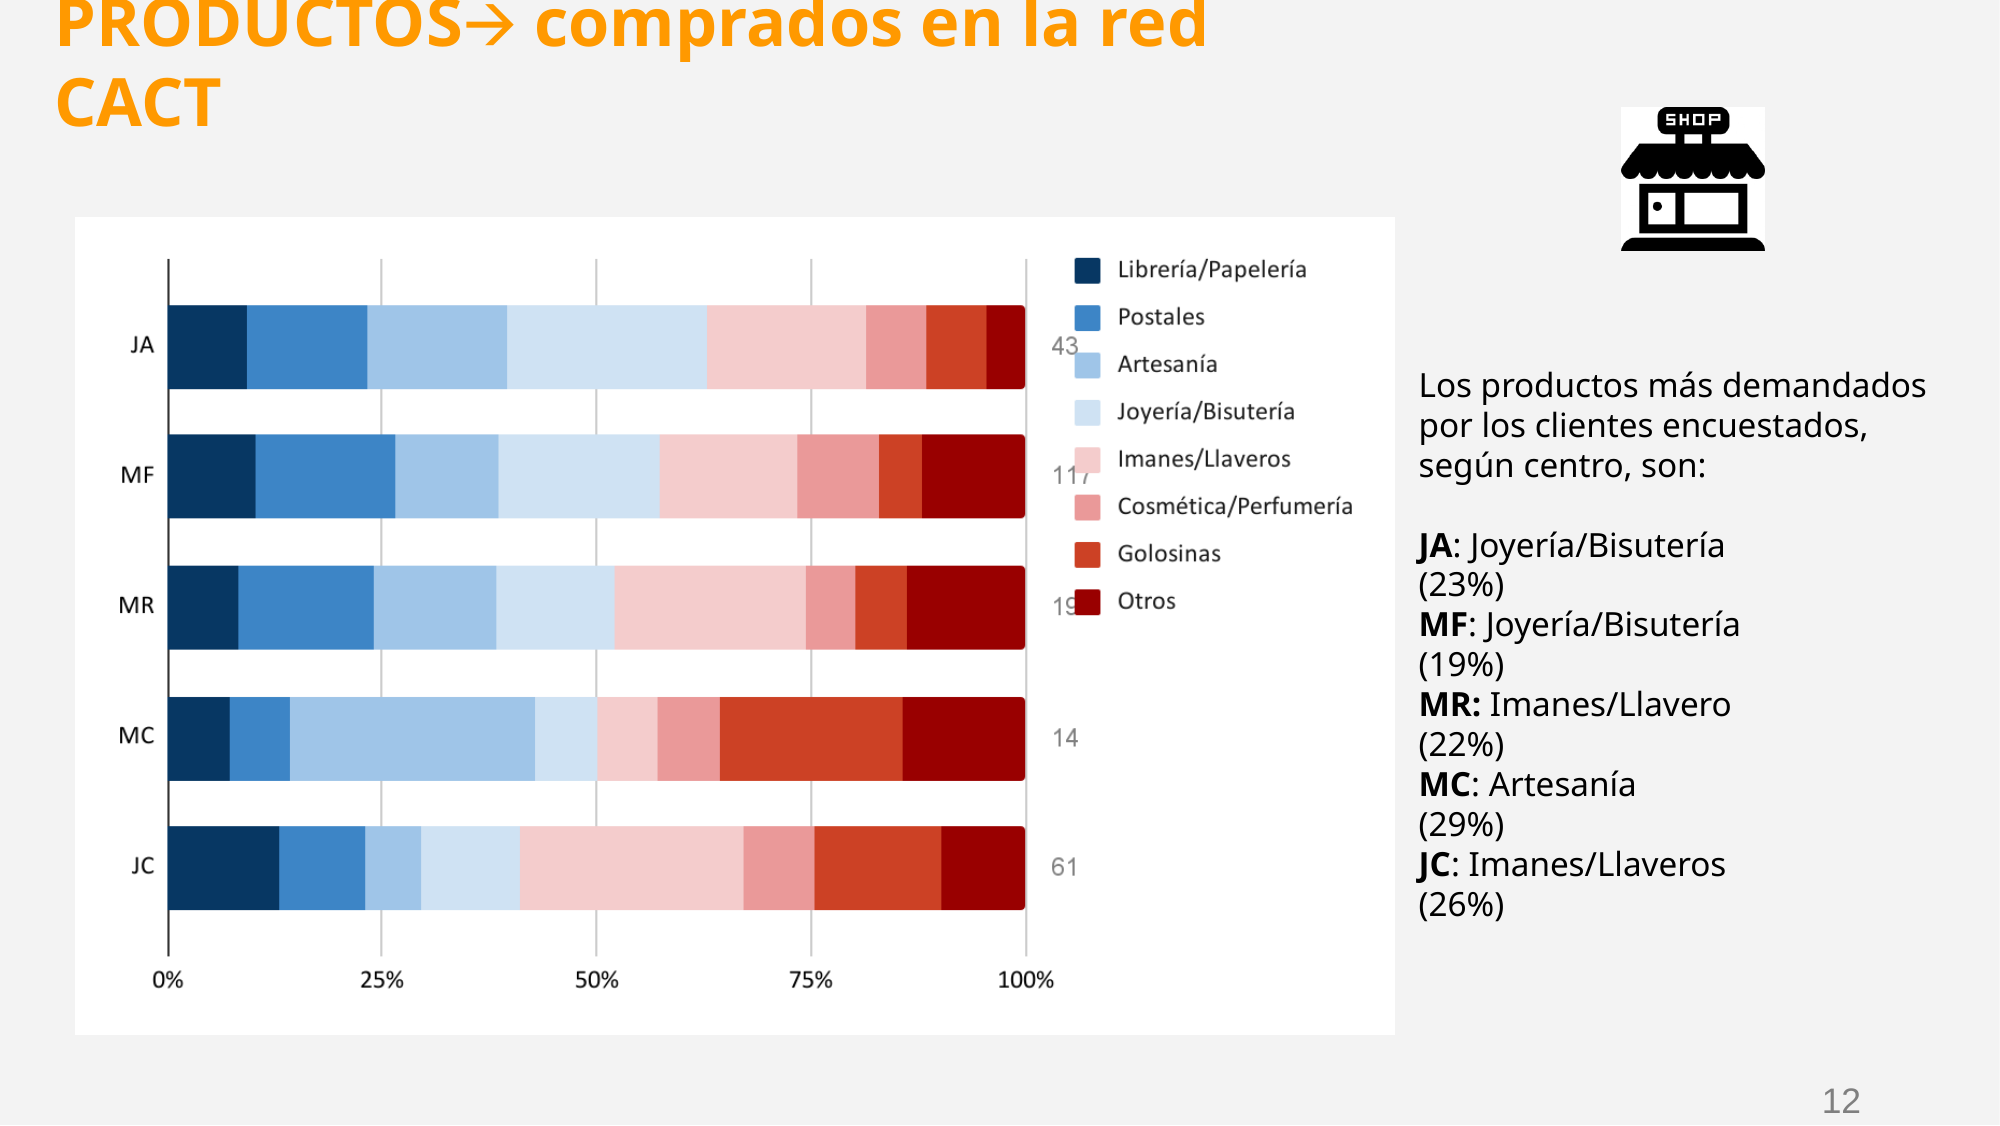

PRODUCTOS🡪 comprados en la red CACT
Los productos más demandados por los clientes encuestados, según centro, son:
JA: Joyería/Bisutería
(23%)
MF: Joyería/Bisutería
(19%)
MR: Imanes/Llavero
(22%)
MC: Artesanía
(29%)
JC: Imanes/Llaveros
(26%)